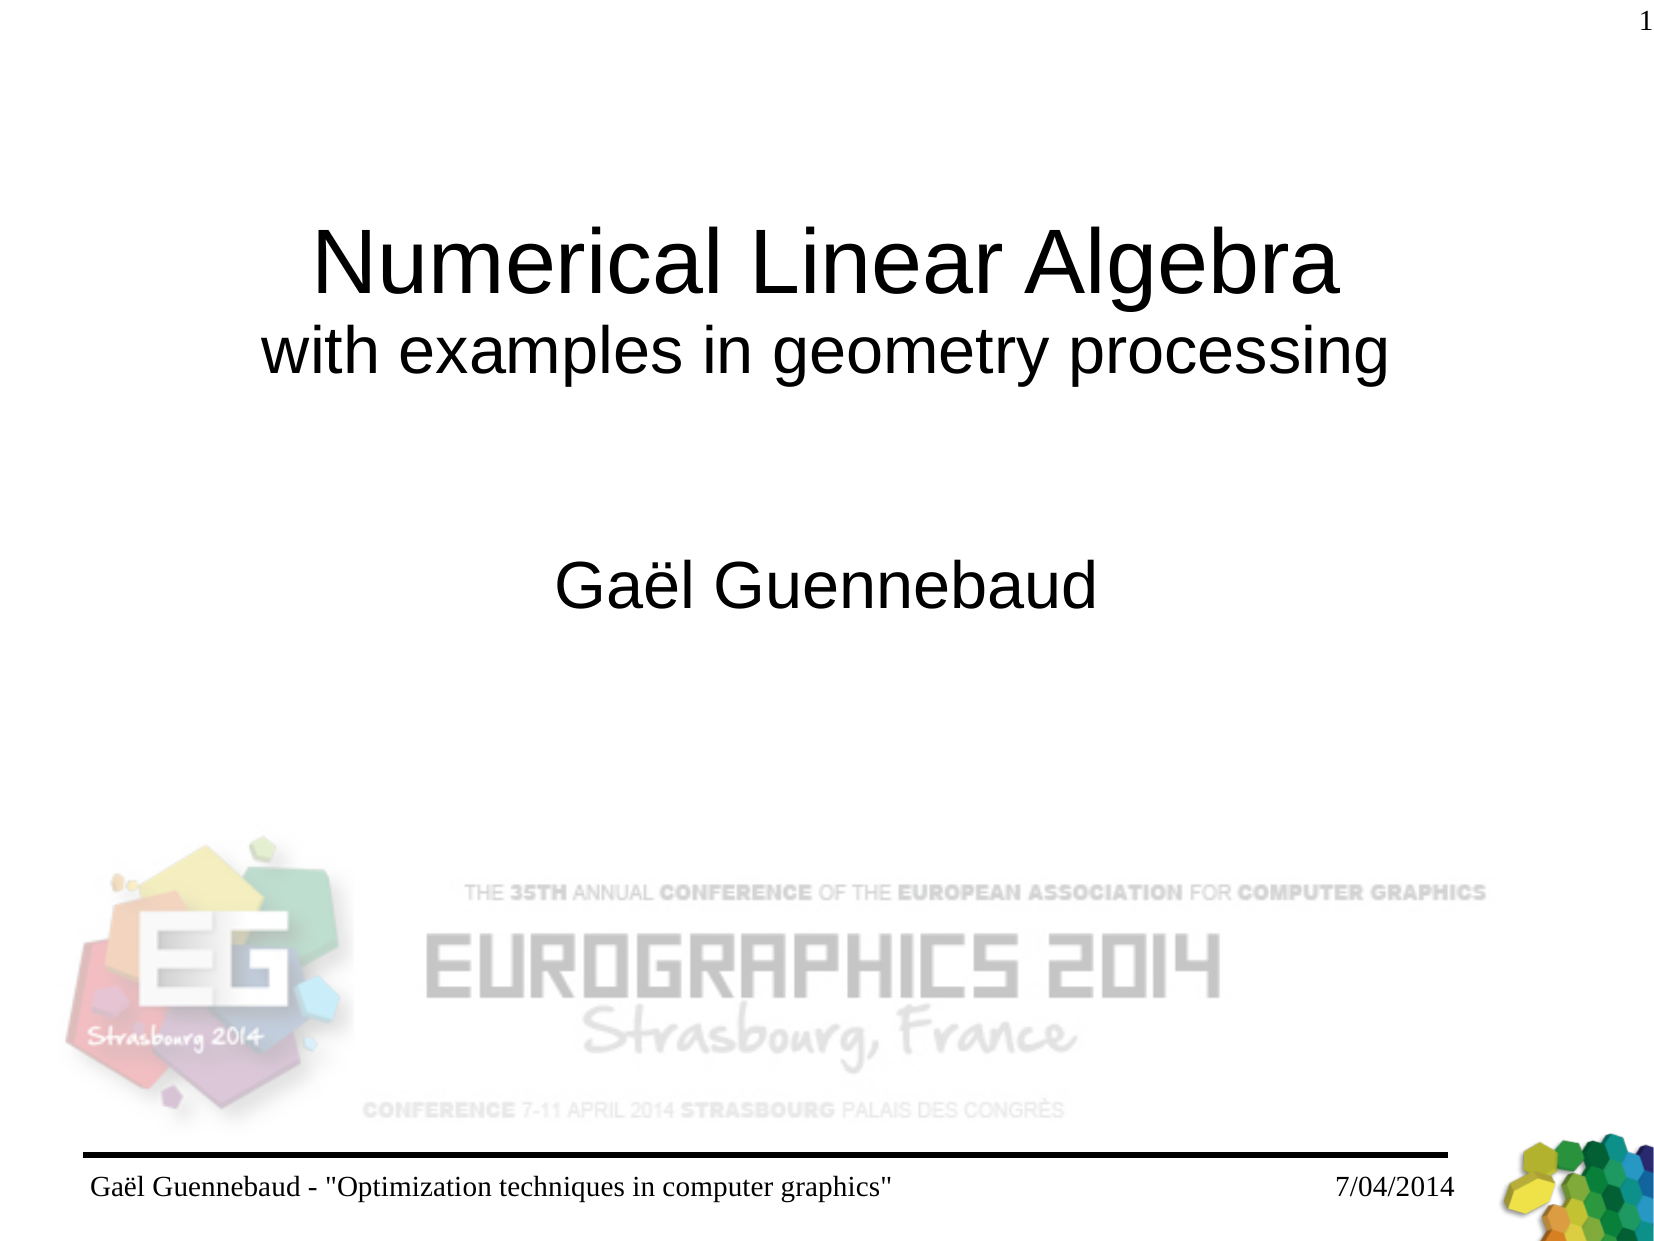

1
# Numerical Linear Algebra with examples in geometry processing
Gaël Guennebaud
Gaël Guennebaud - "Optimization techniques in computer graphics"
7/04/2014